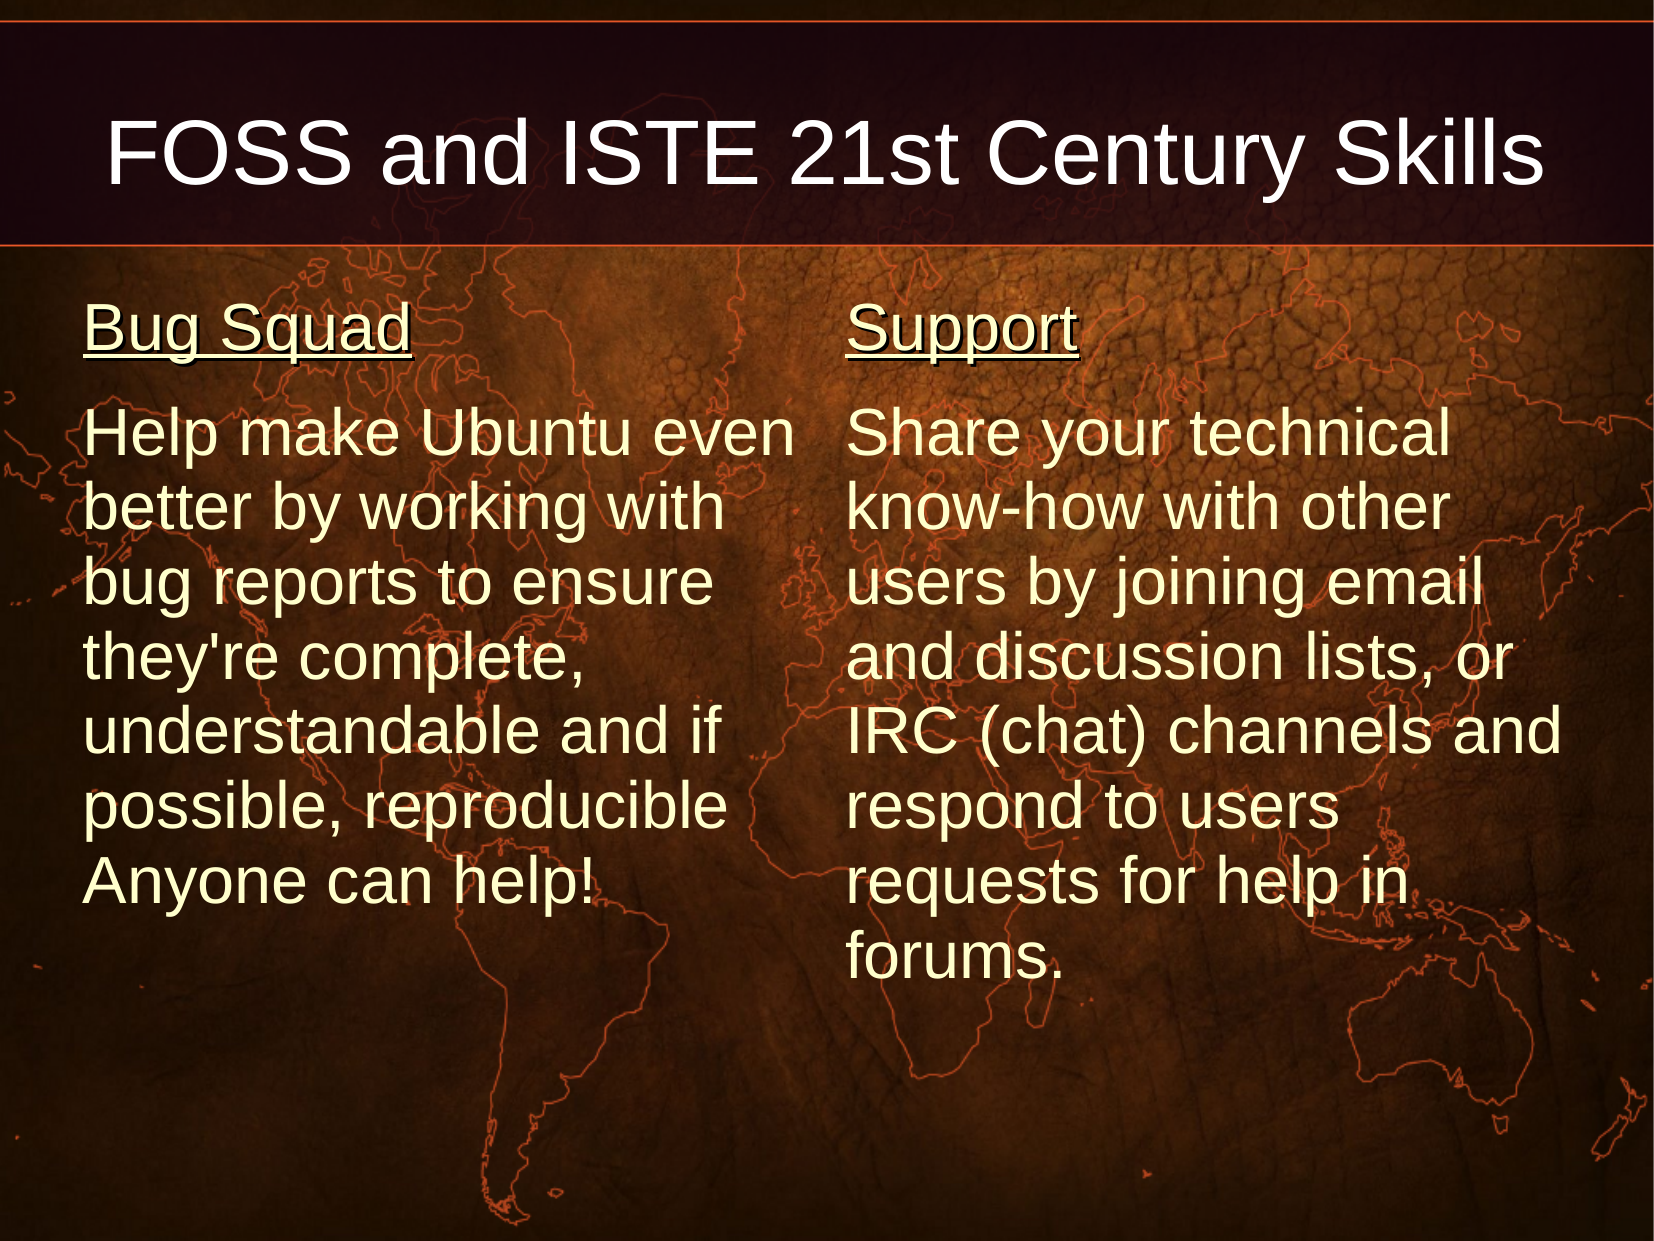

# FOSS and ISTE 21st Century Skills
Bug Squad
Help make Ubuntu even better by working with bug reports to ensure they're complete, understandable and if possible, reproducible Anyone can help!
Support
Share your technical know-how with other users by joining email and discussion lists, or IRC (chat) channels and respond to users requests for help in forums.